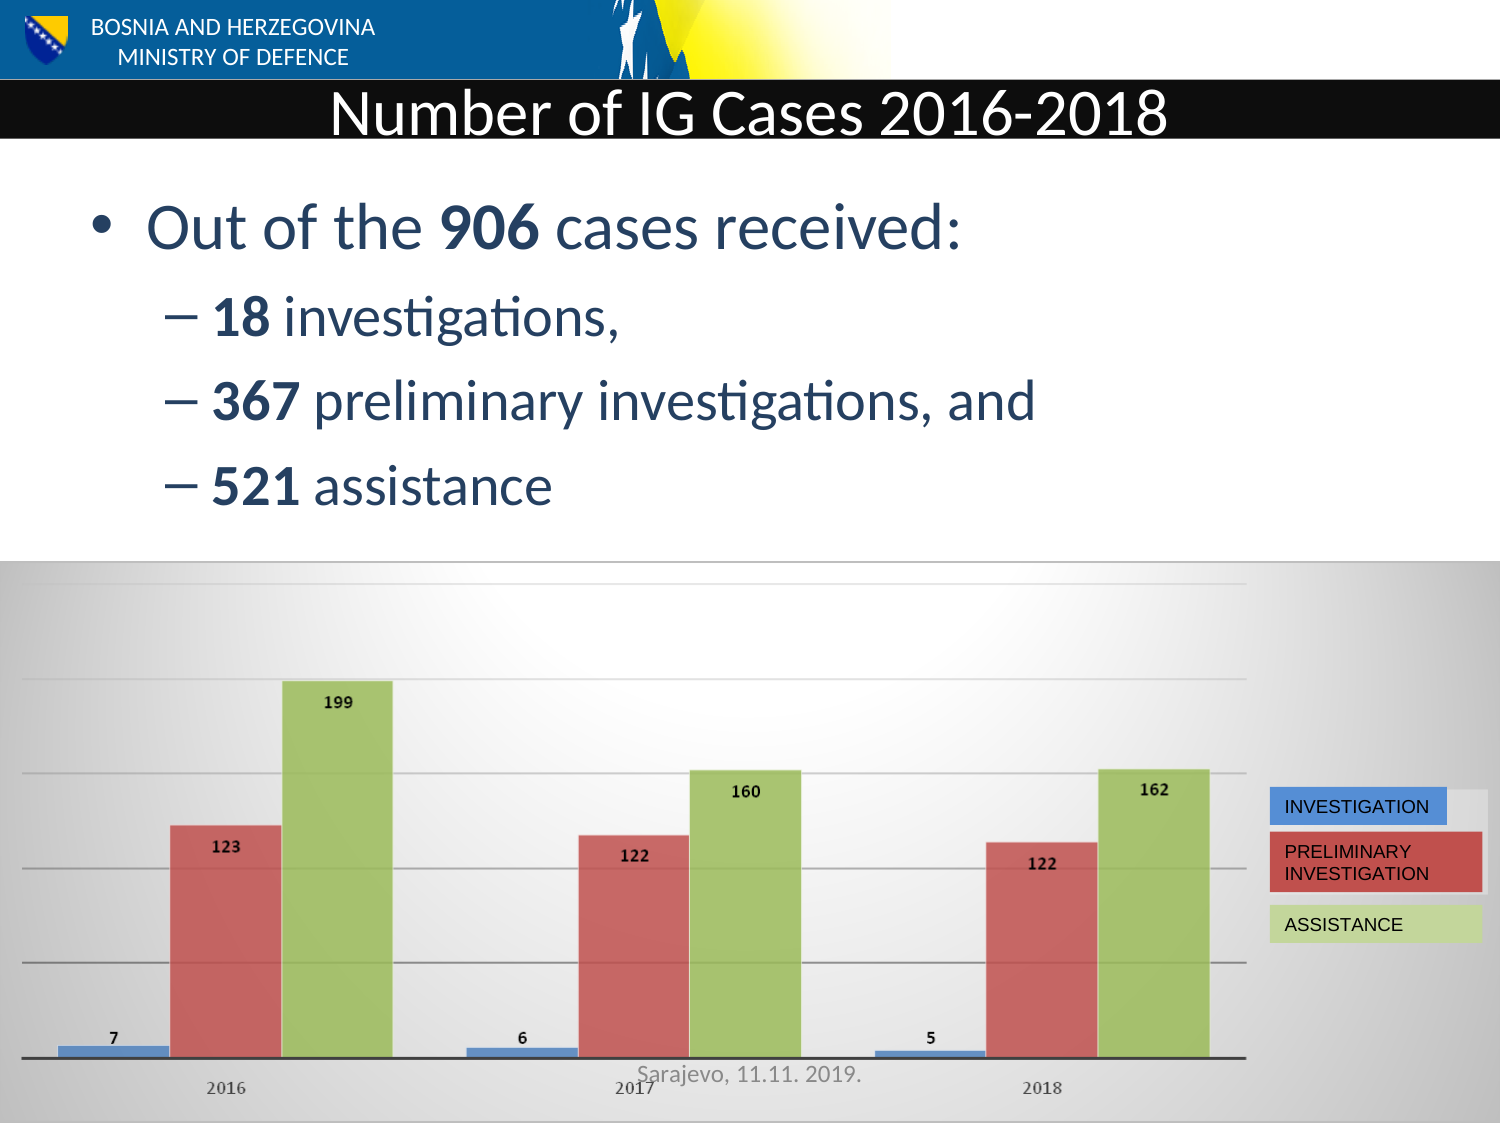

Number of IG Cases 2016-2018
# Out of the 906 cases received:
18 investigations,
367 preliminary investigations, and
521 assistance
INVESTIGATION
PRELIMINARY INVESTIGATION
ASSISTANCE
Sarajevo, 11.11. 2019.